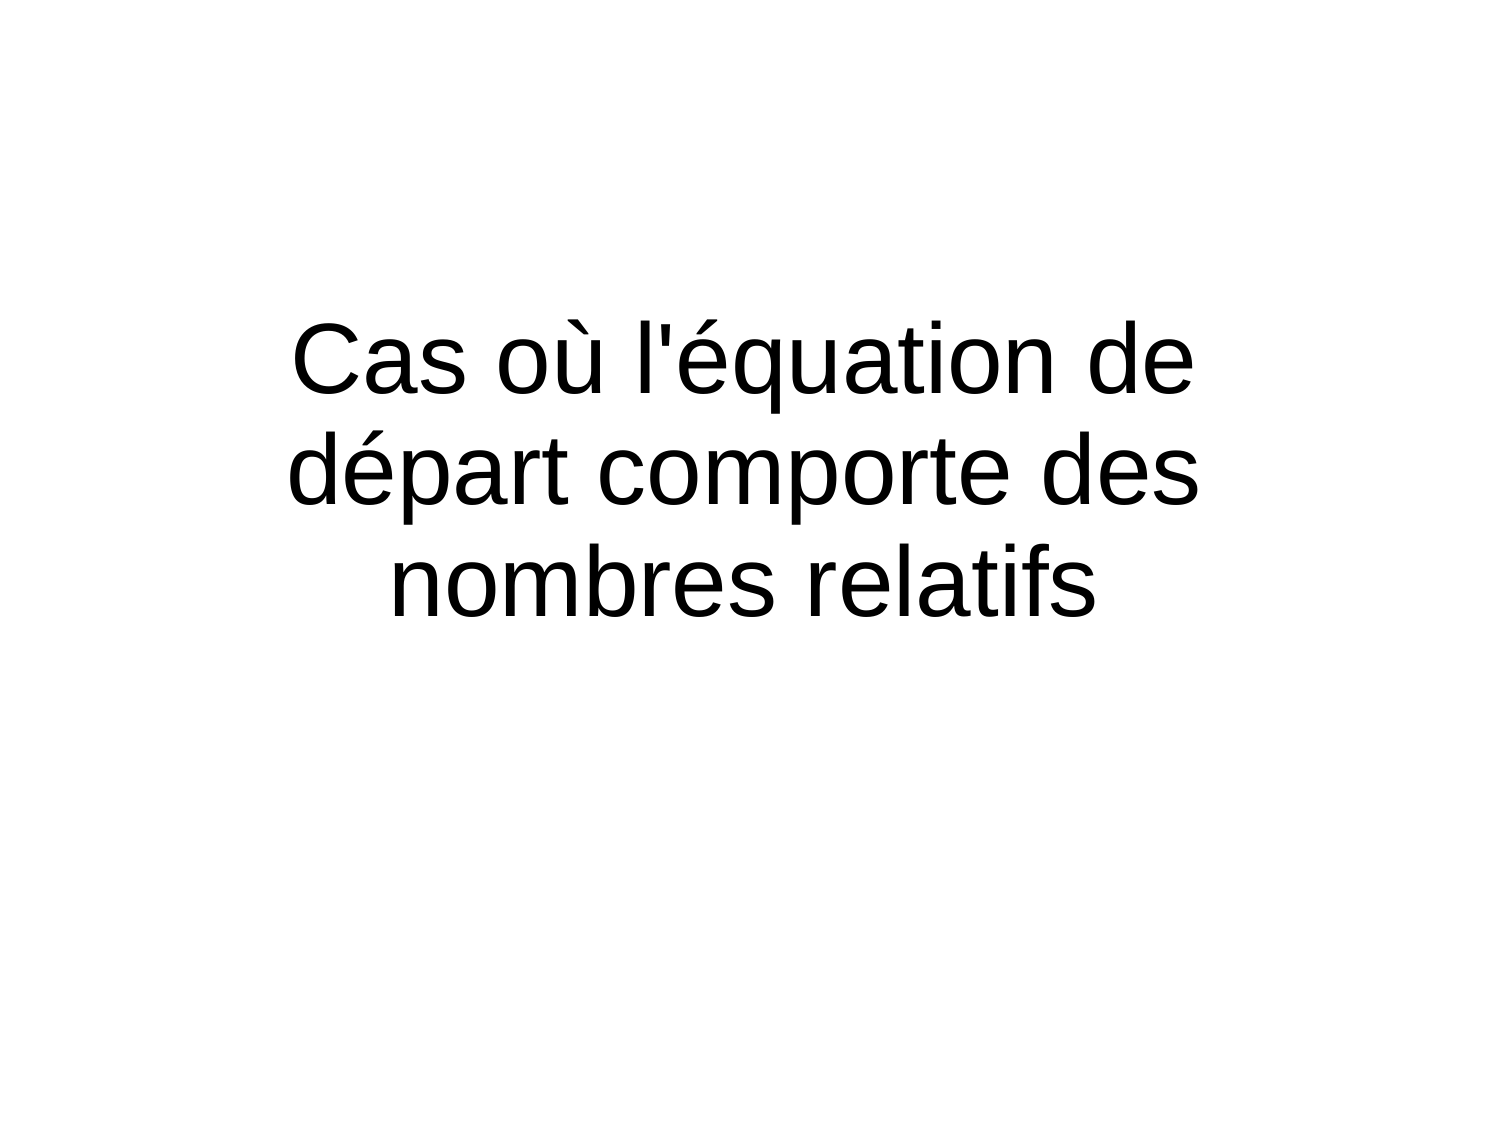

Cas où l'équation de départ comporte des nombres relatifs